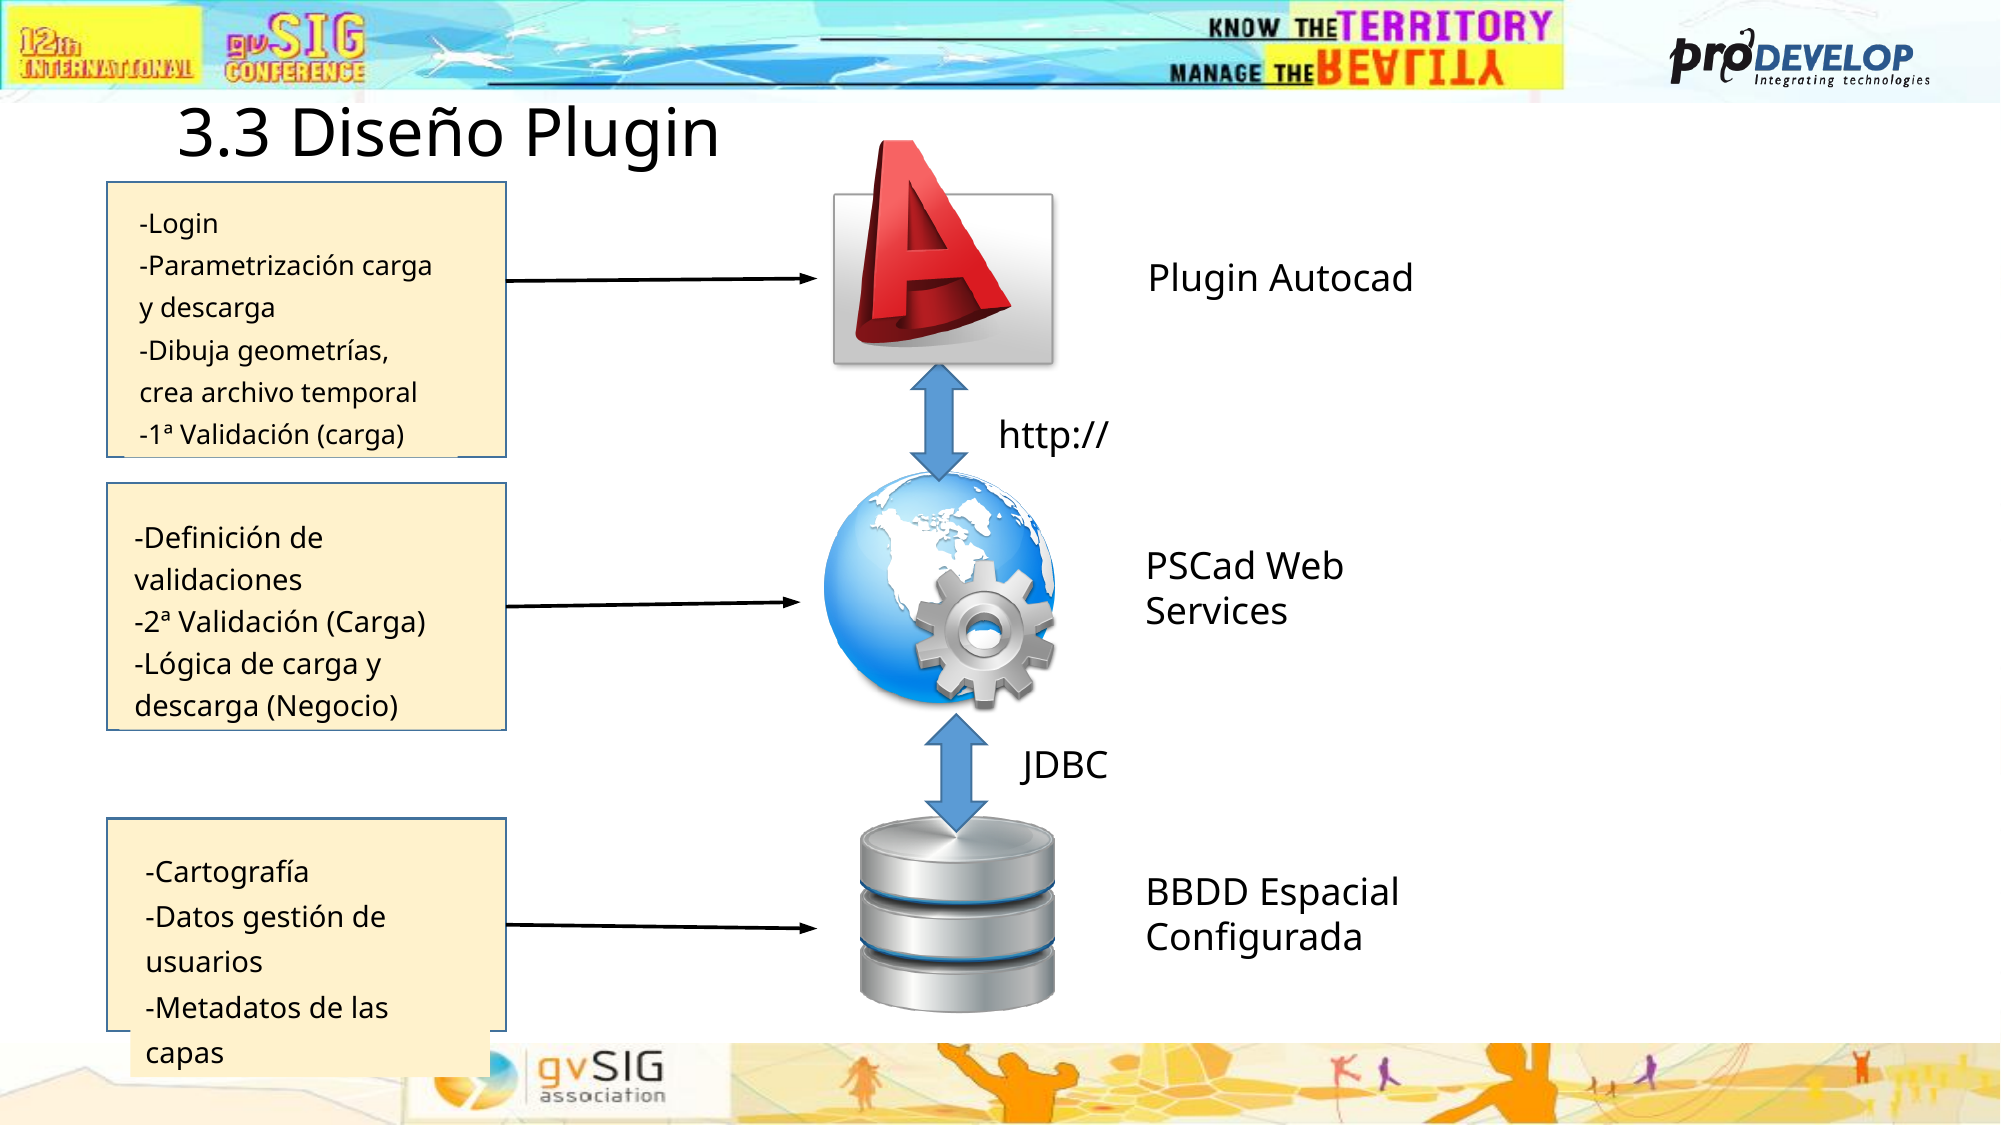

# 3.3 Diseño Plugin
-Login
-Parametrización carga y descarga
-Dibuja geometrías, crea archivo temporal
-1ª Validación (carga)
Plugin Autocad
http://
-Definición de validaciones
-2ª Validación (Carga)
-Lógica de carga y descarga (Negocio)
PSCad Web Services
JDBC
-Cartografía
-Datos gestión de usuarios
-Metadatos de las capas
BBDD Espacial
Configurada